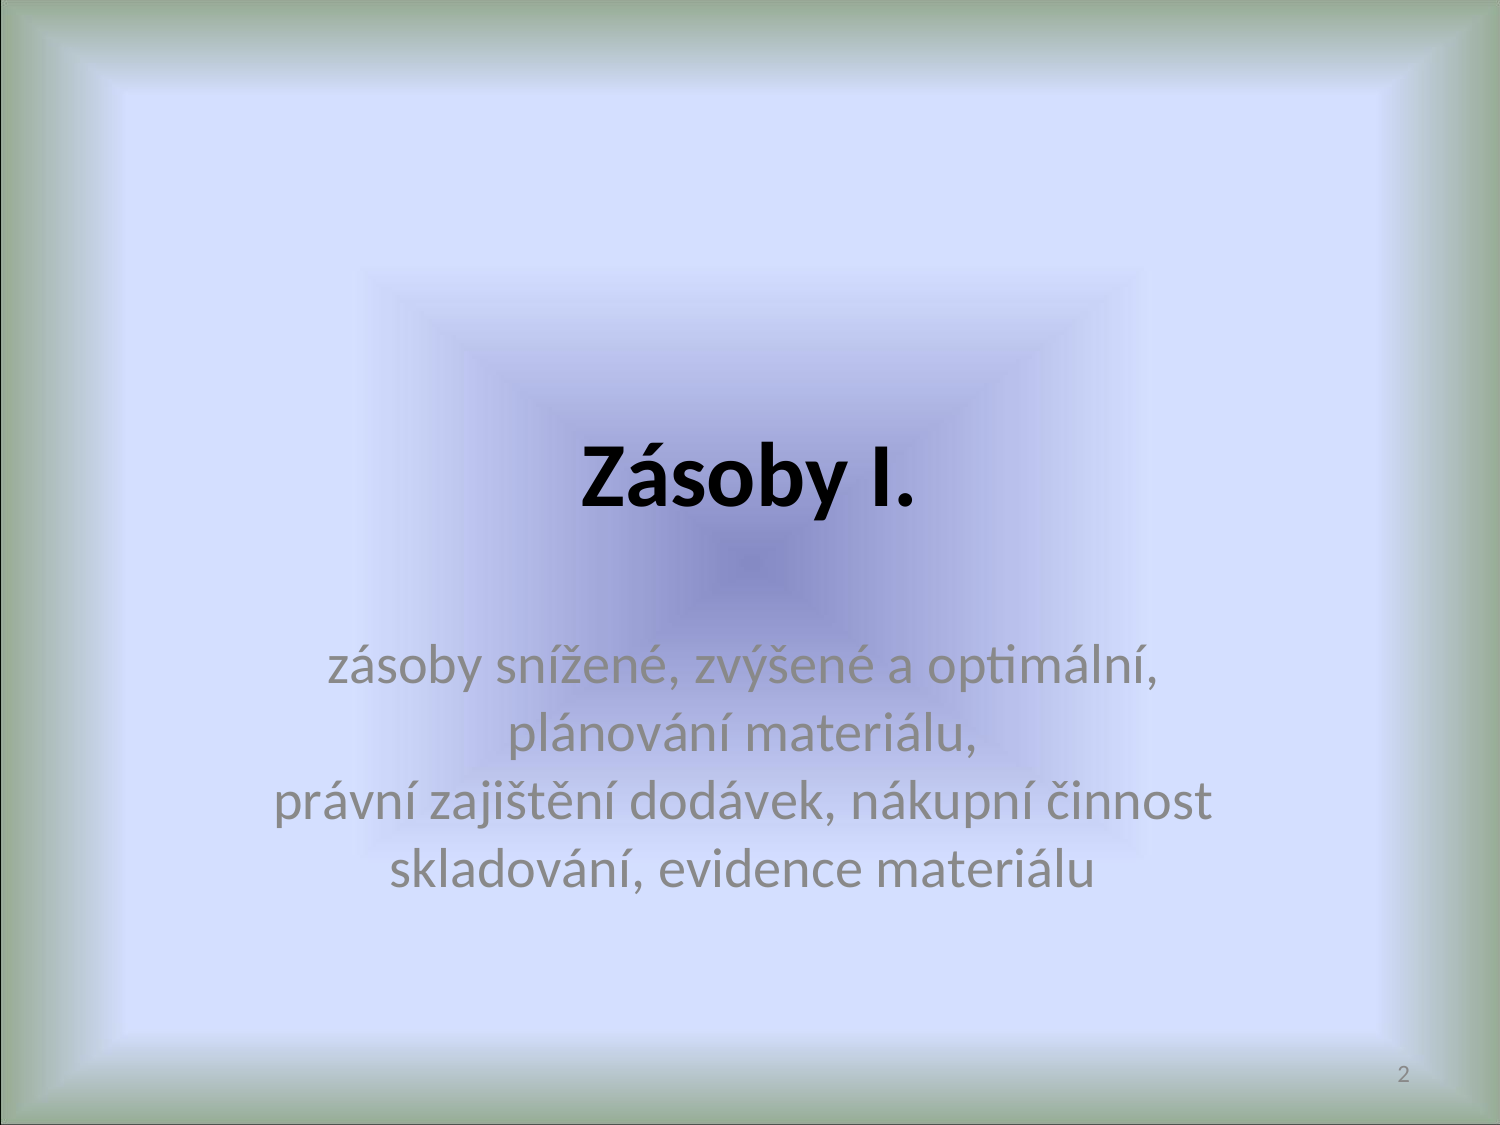

# Zásoby I.
zásoby snížené, zvýšené a optimální,
plánování materiálu,
právní zajištění dodávek, nákupní činnost
skladování, evidence materiálu